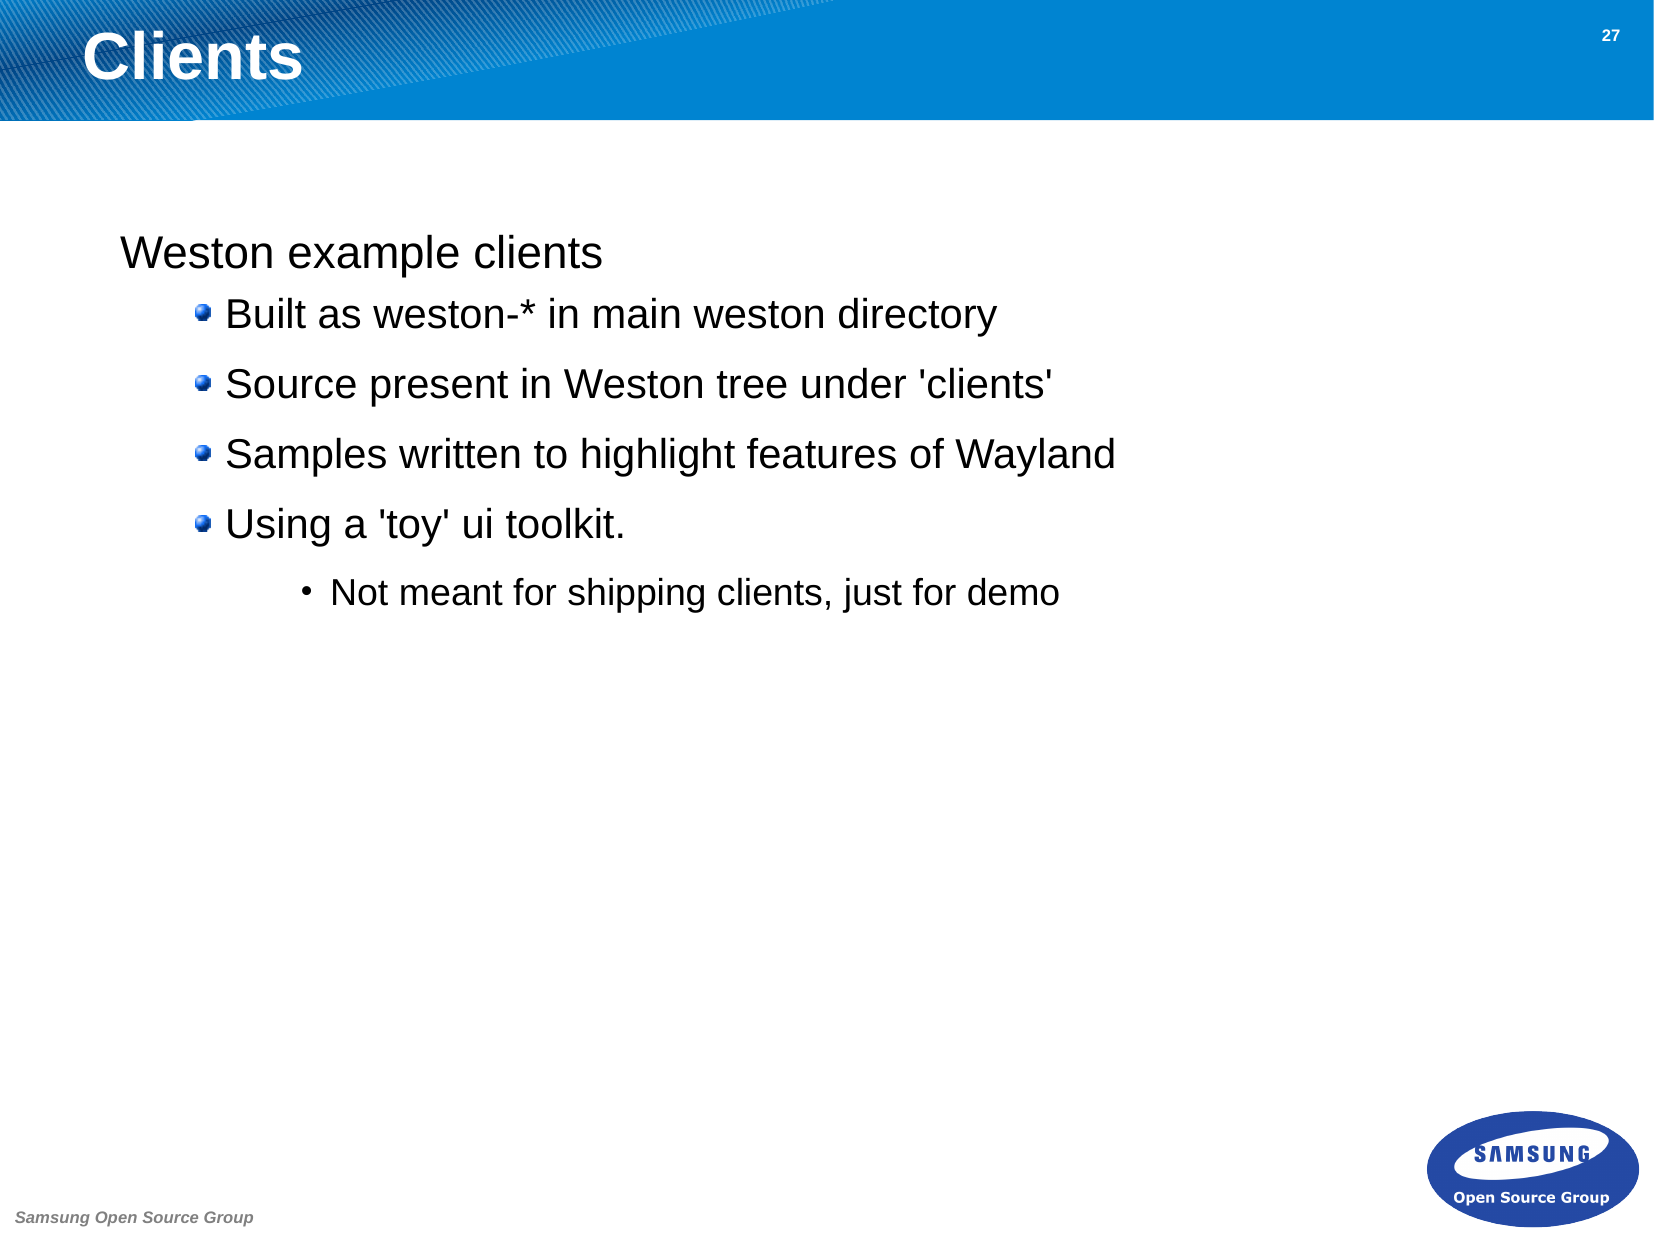

# Clients
Weston example clients
Built as weston-* in main weston directory
Source present in Weston tree under 'clients'
Samples written to highlight features of Wayland
Using a 'toy' ui toolkit.
Not meant for shipping clients, just for demo